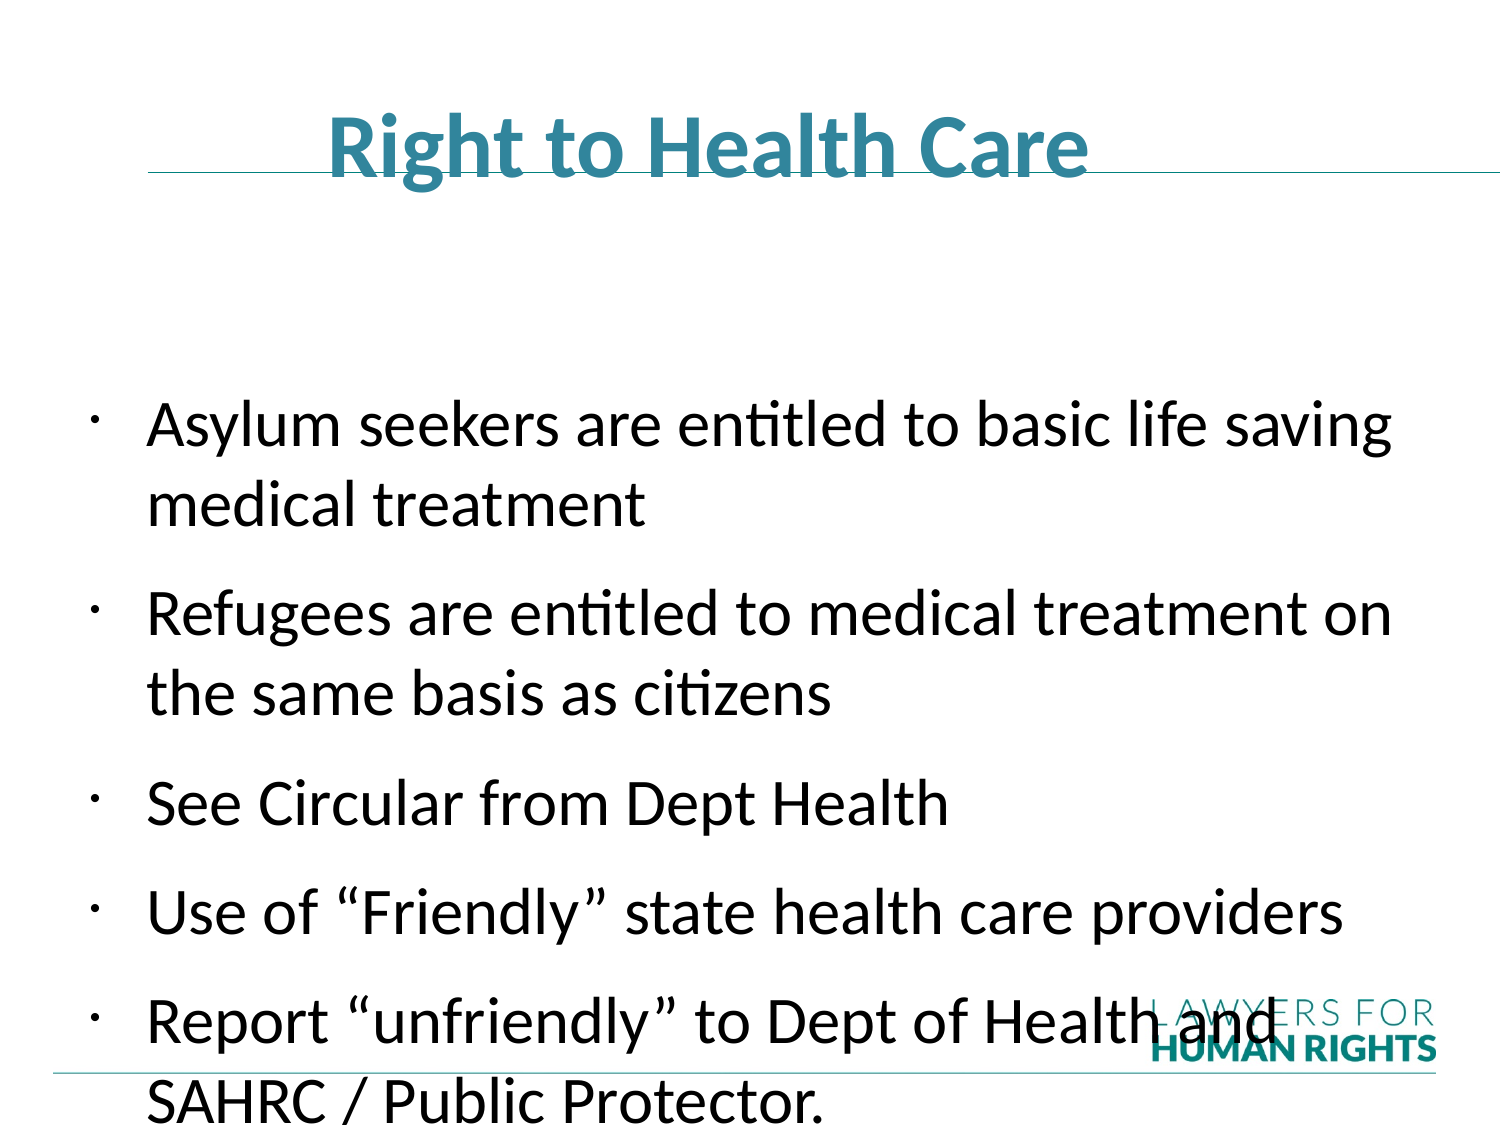

# Right to Health Care
Asylum seekers are entitled to basic life saving medical treatment
Refugees are entitled to medical treatment on the same basis as citizens
See Circular from Dept Health
Use of “Friendly” state health care providers
Report “unfriendly” to Dept of Health and SAHRC / Public Protector.